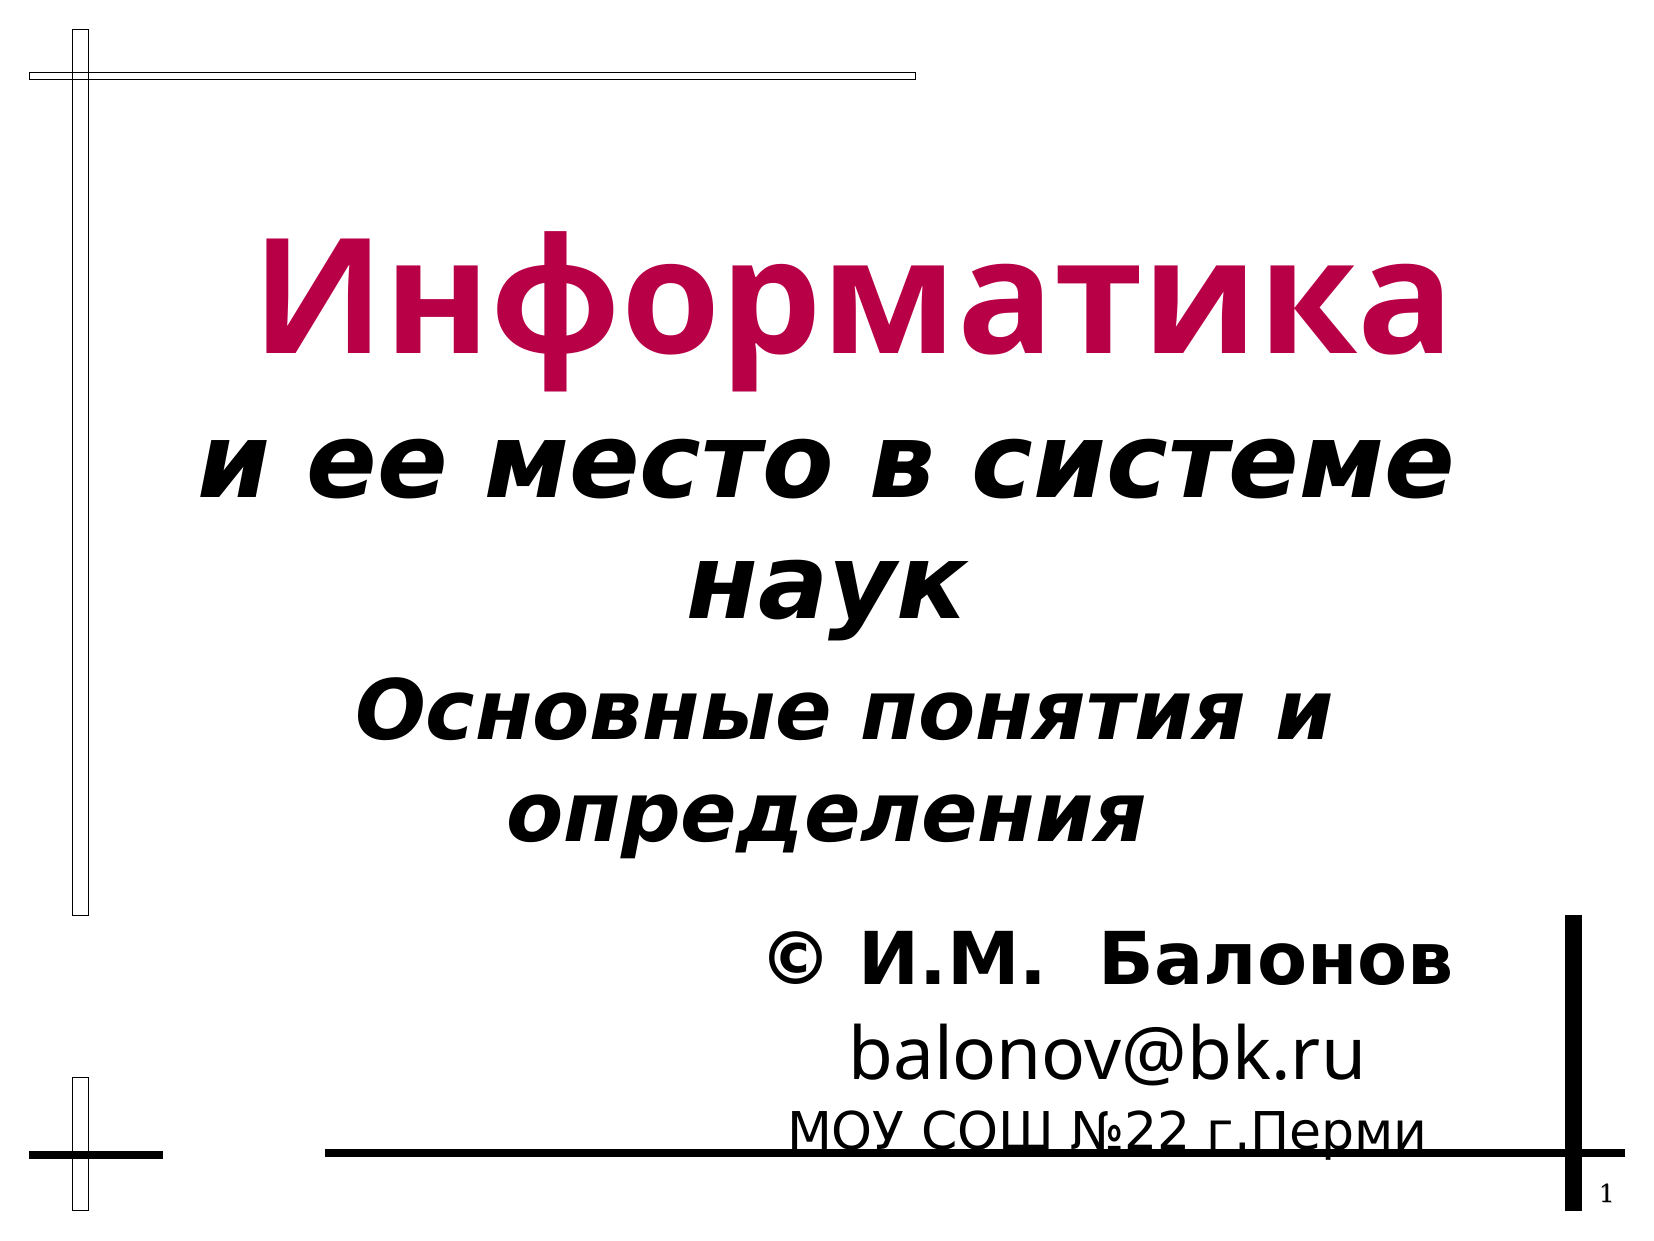

Информатика
и ее место в системе наук
 Основные понятия и определения
© И.М. Балонов balonov@bk.ru
МОУ СОШ №22 г.Перми